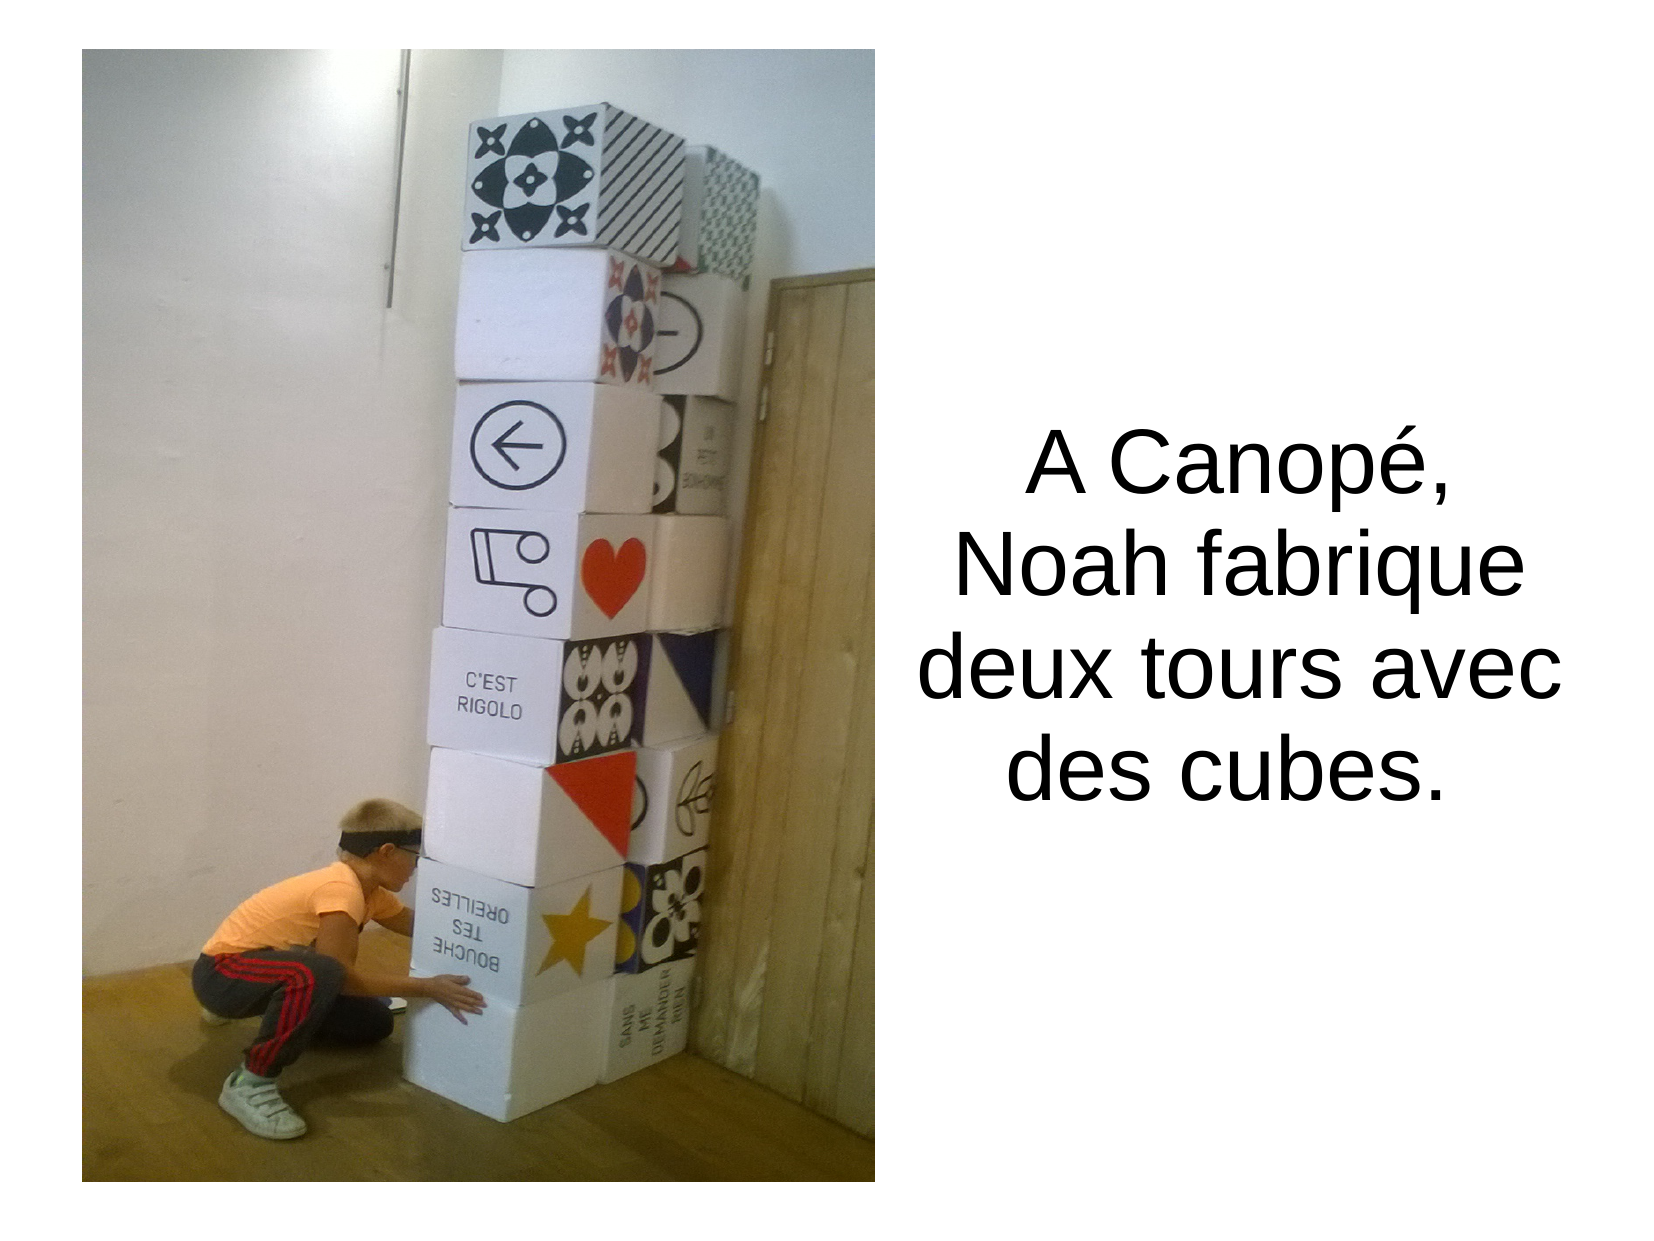

# A Canopé, Noah fabrique deux tours avec des cubes.